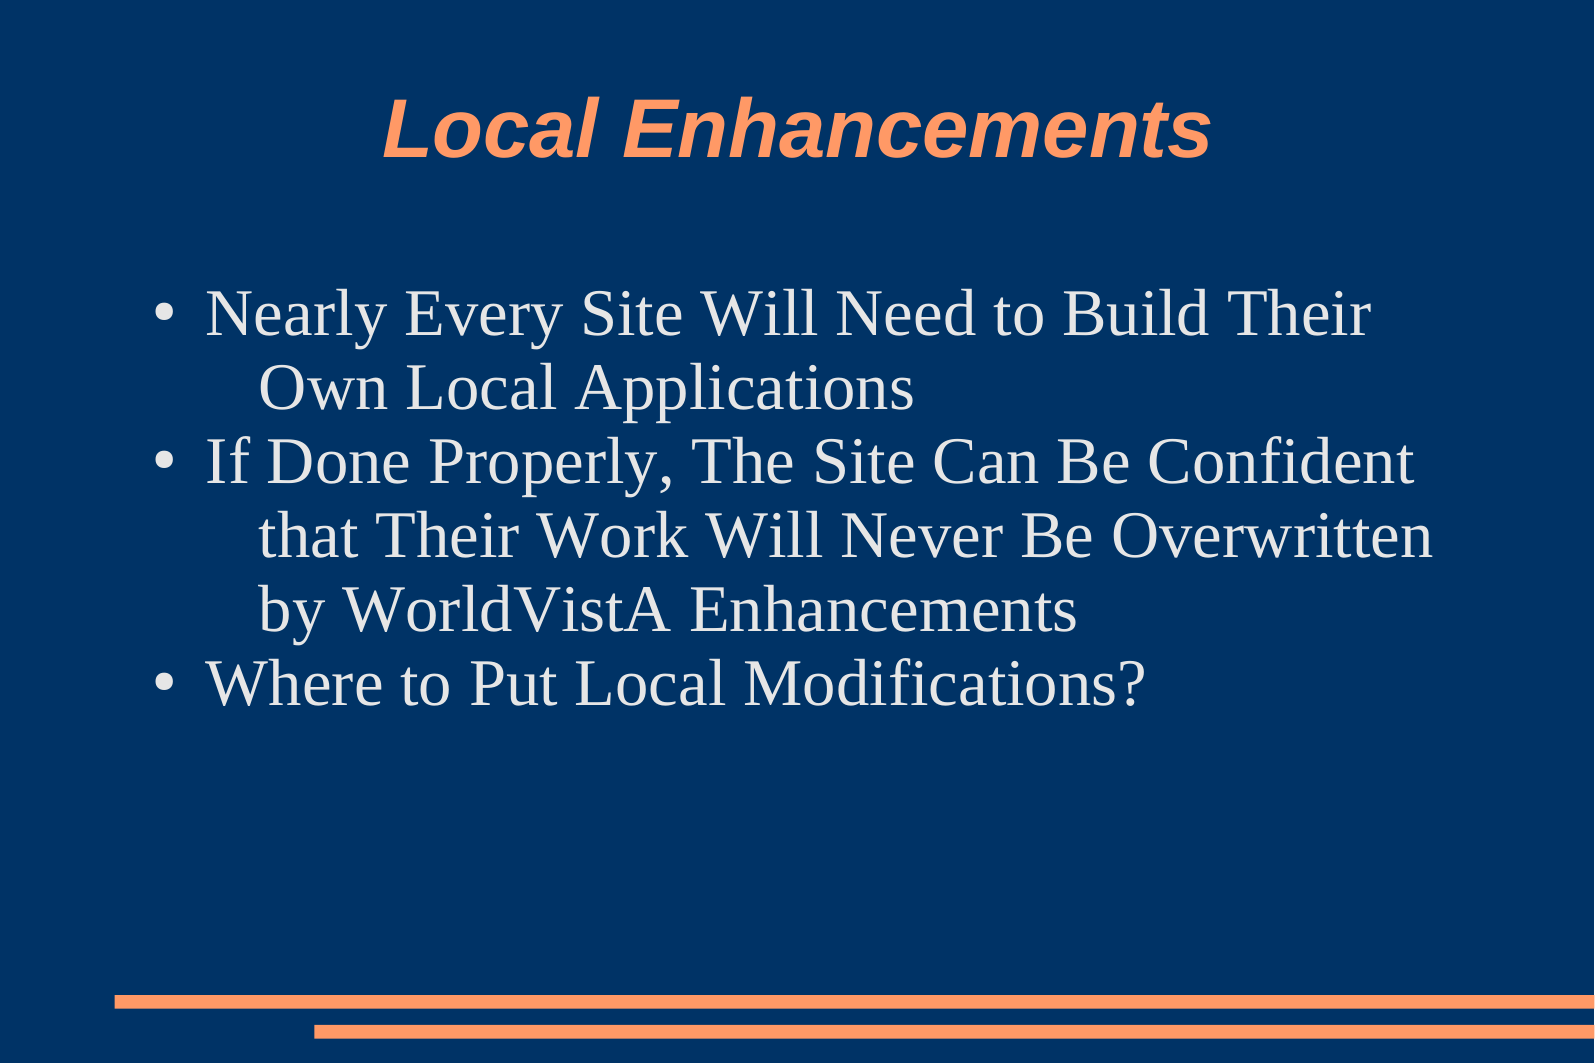

# Local Enhancements
Nearly Every Site Will Need to Build Their Own Local Applications
If Done Properly, The Site Can Be Confident that Their Work Will Never Be Overwritten by WorldVistA Enhancements
Where to Put Local Modifications?